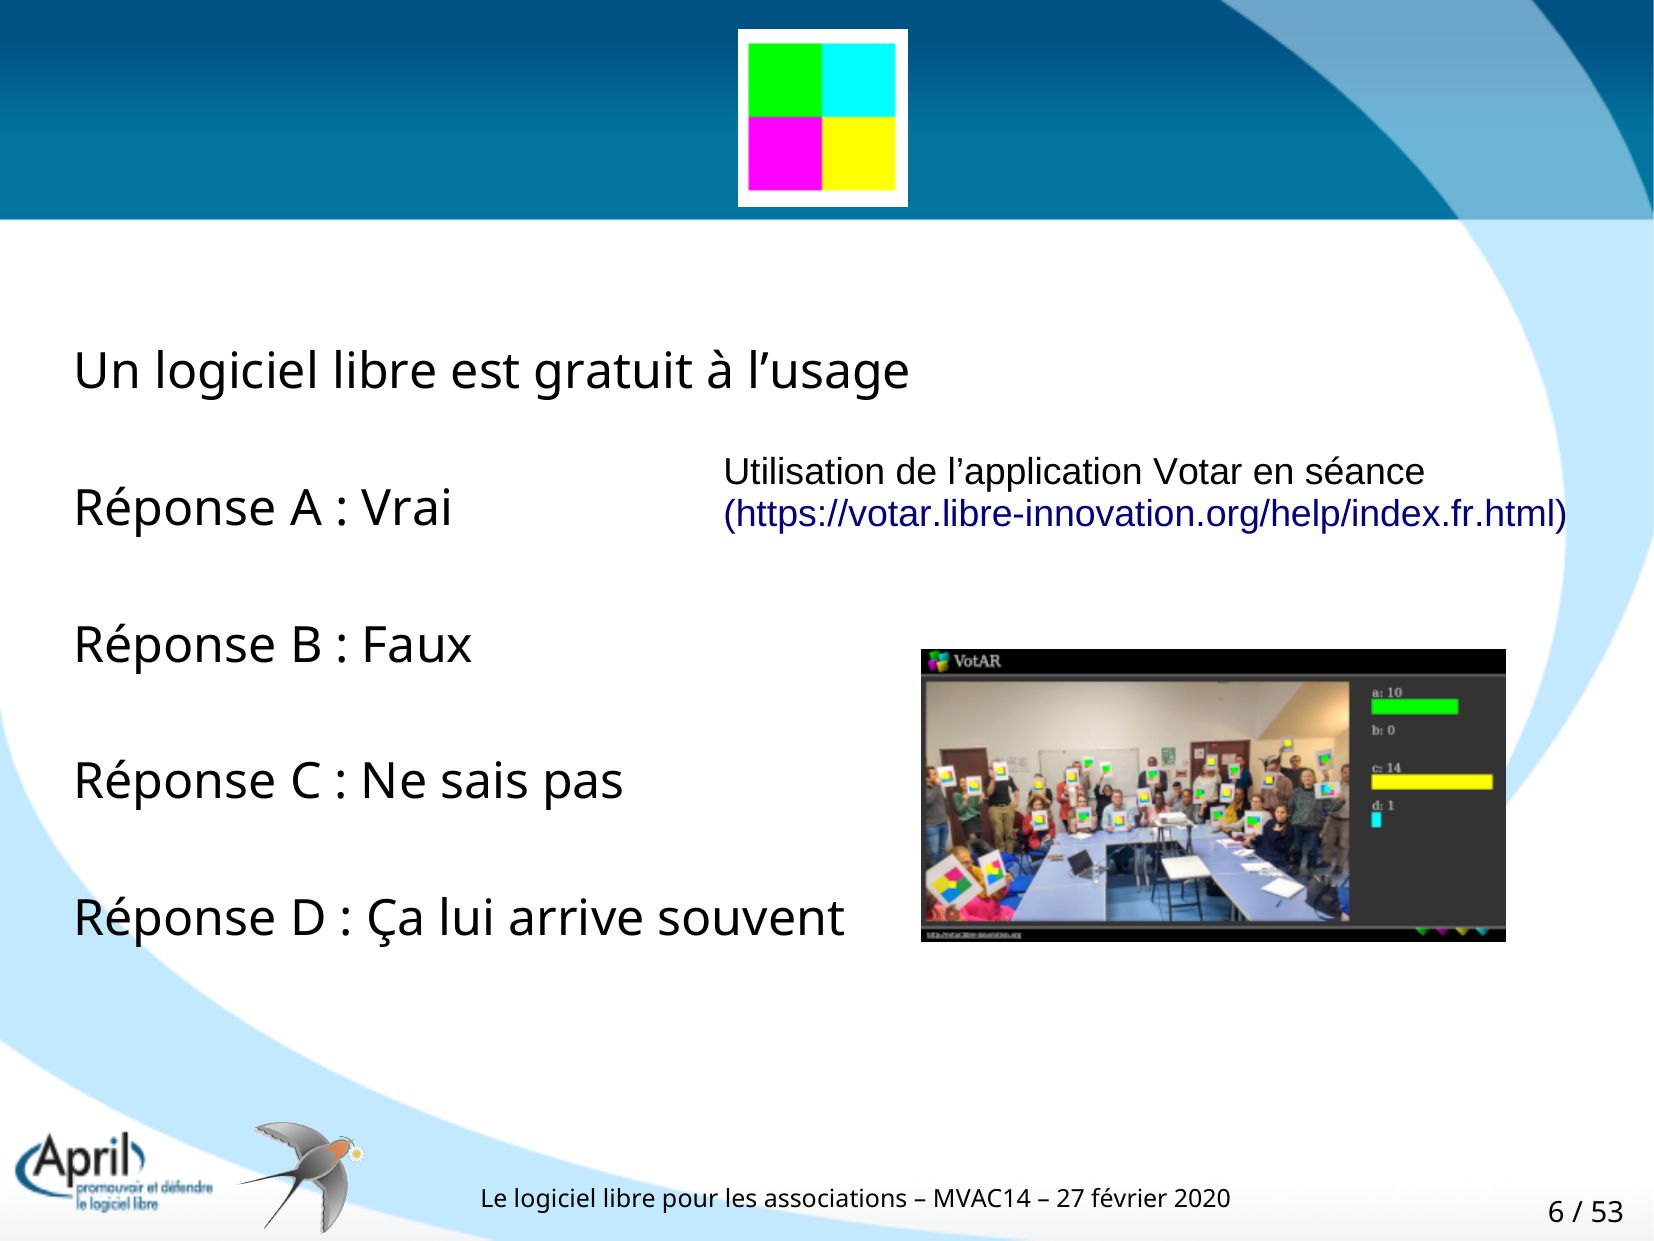

Un logiciel libre est gratuit à l’usage
Réponse A : Vrai
Réponse B : Faux
Réponse C : Ne sais pas
Réponse D : Ça lui arrive souvent
Utilisation de l’application Votar en séance (https://votar.libre-innovation.org/help/index.fr.html)
6
POSS 2018